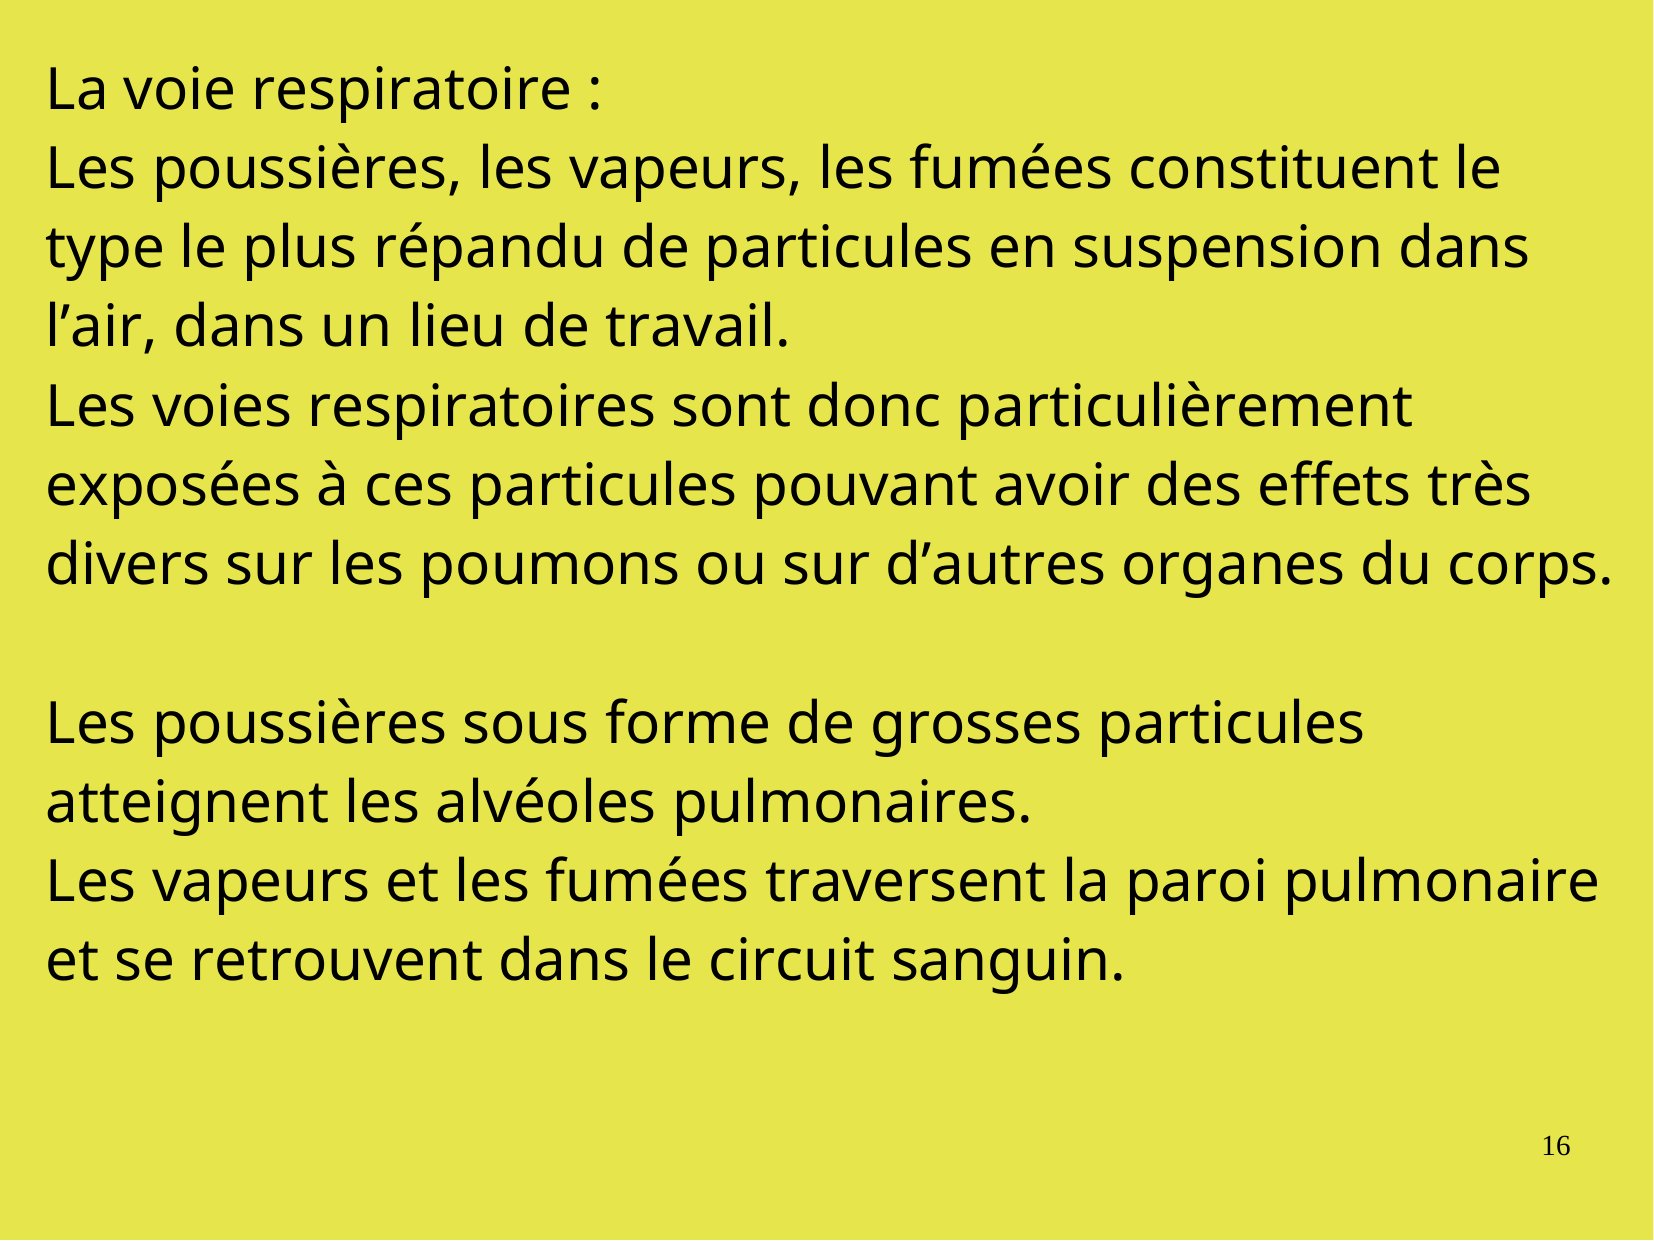

La voie respiratoire :
Les poussières, les vapeurs, les fumées constituent le type le plus répandu de particules en suspension dans l’air, dans un lieu de travail.
Les voies respiratoires sont donc particulièrement exposées à ces particules pouvant avoir des effets très divers sur les poumons ou sur d’autres organes du corps.
Les poussières sous forme de grosses particules atteignent les alvéoles pulmonaires.
Les vapeurs et les fumées traversent la paroi pulmonaire et se retrouvent dans le circuit sanguin.
16